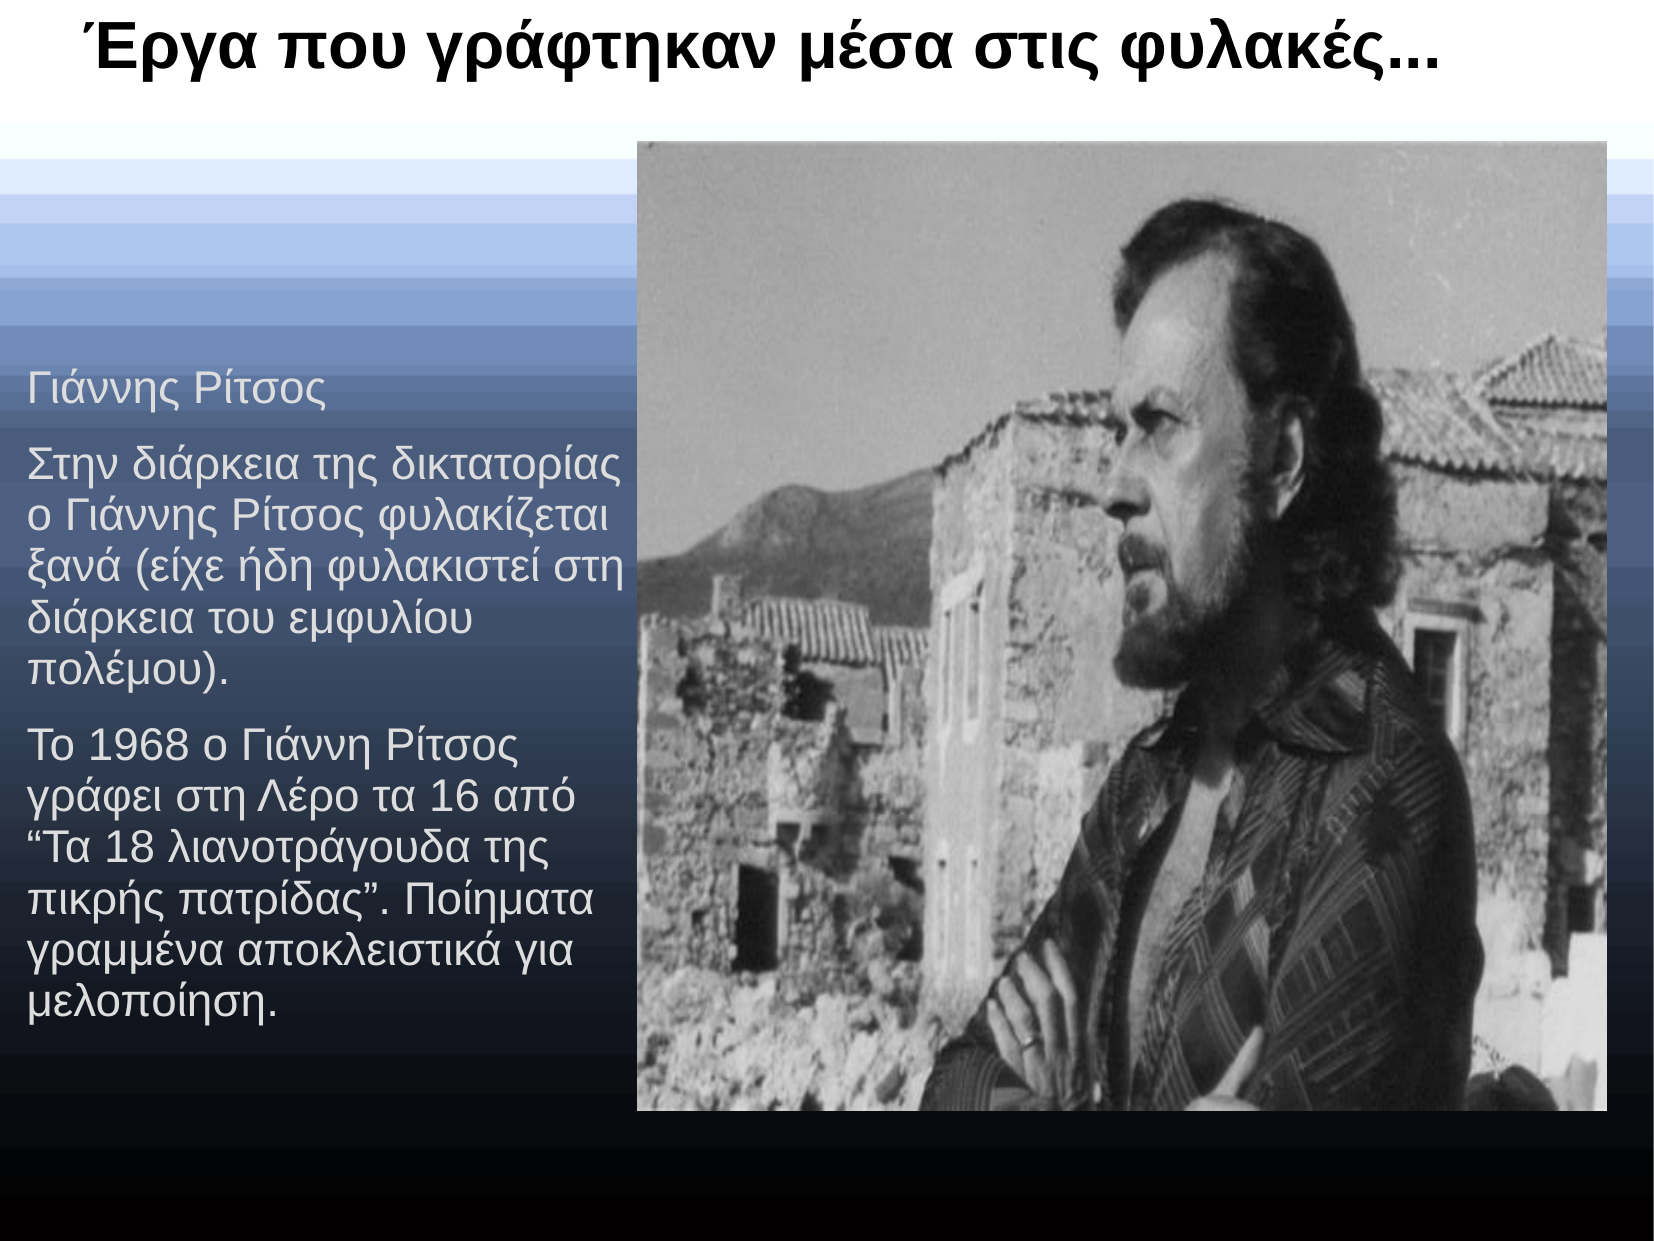

# Έργα που γράφτηκαν μέσα στις φυλακές...
Γιάννης Ρίτσος
Στην διάρκεια της δικτατορίας ο Γιάννης Ρίτσος φυλακίζεται ξανά (είχε ήδη φυλακιστεί στη διάρκεια του εμφυλίου πολέμου).
Το 1968 ο Γιάννη Ρίτσος γράφει στη Λέρο τα 16 από “Τα 18 λιανοτράγουδα της πικρής πατρίδας”. Ποίηματα γραμμένα αποκλειστικά για μελοποίηση.